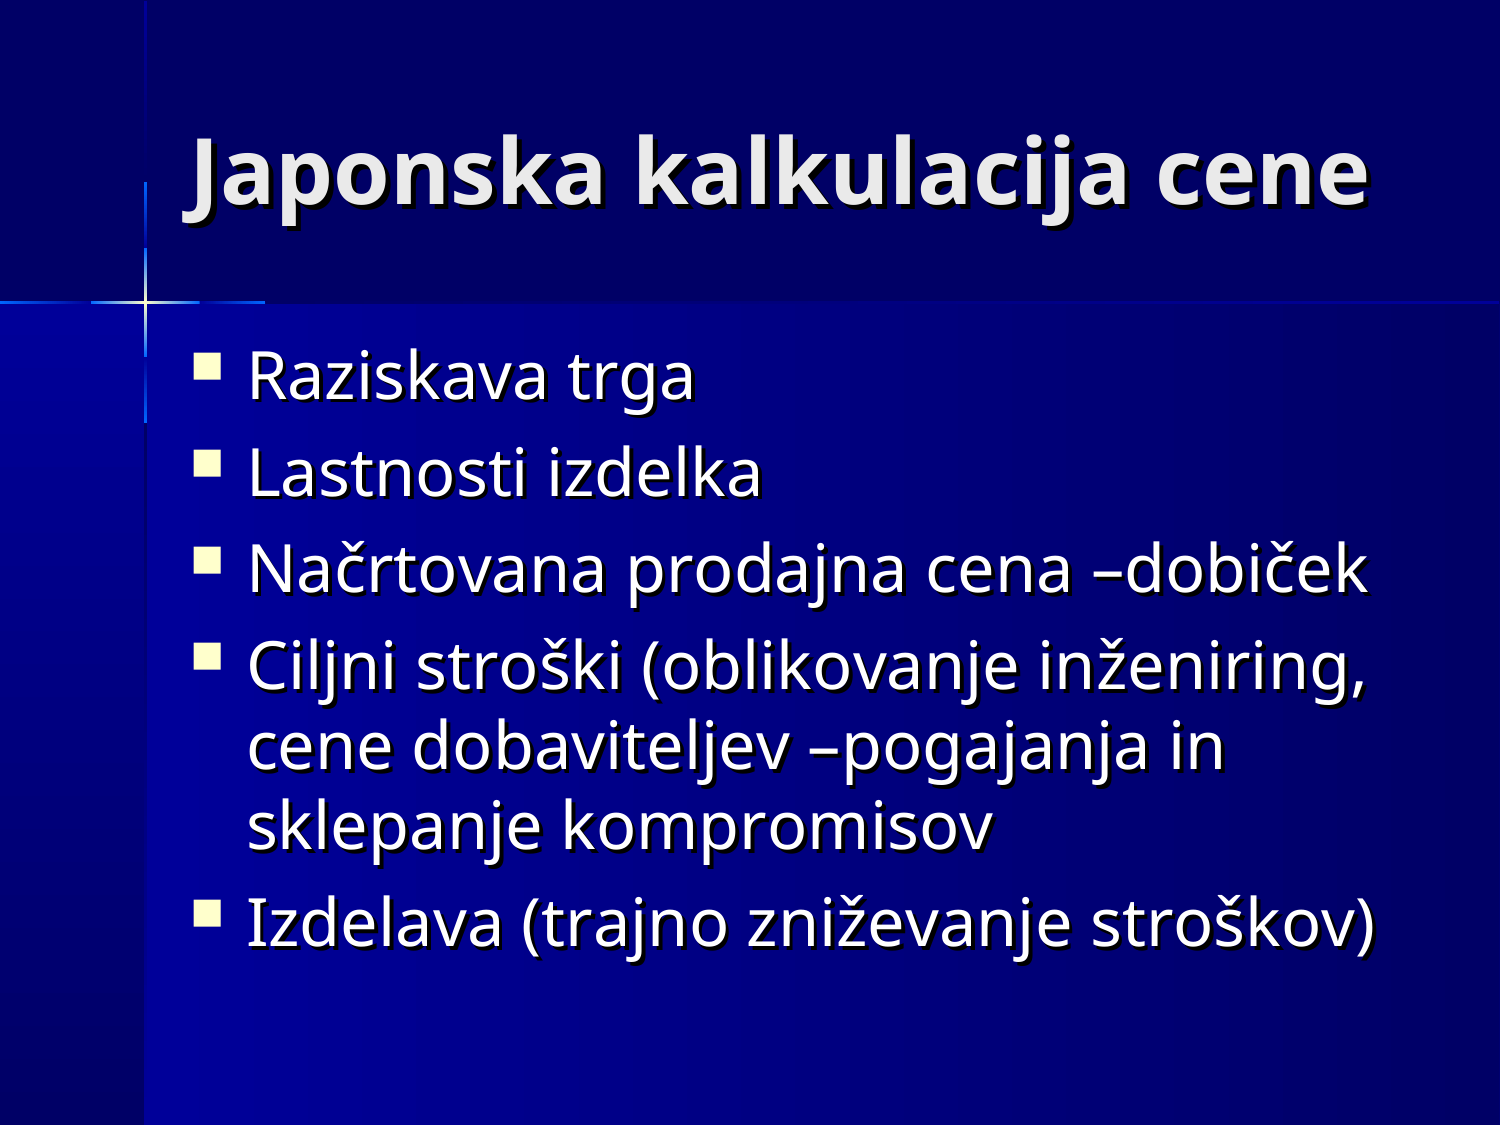

# Japonska kalkulacija cene
Raziskava trga
Lastnosti izdelka
Načrtovana prodajna cena –dobiček
Ciljni stroški (oblikovanje inženiring, cene dobaviteljev –pogajanja in sklepanje kompromisov
Izdelava (trajno zniževanje stroškov)